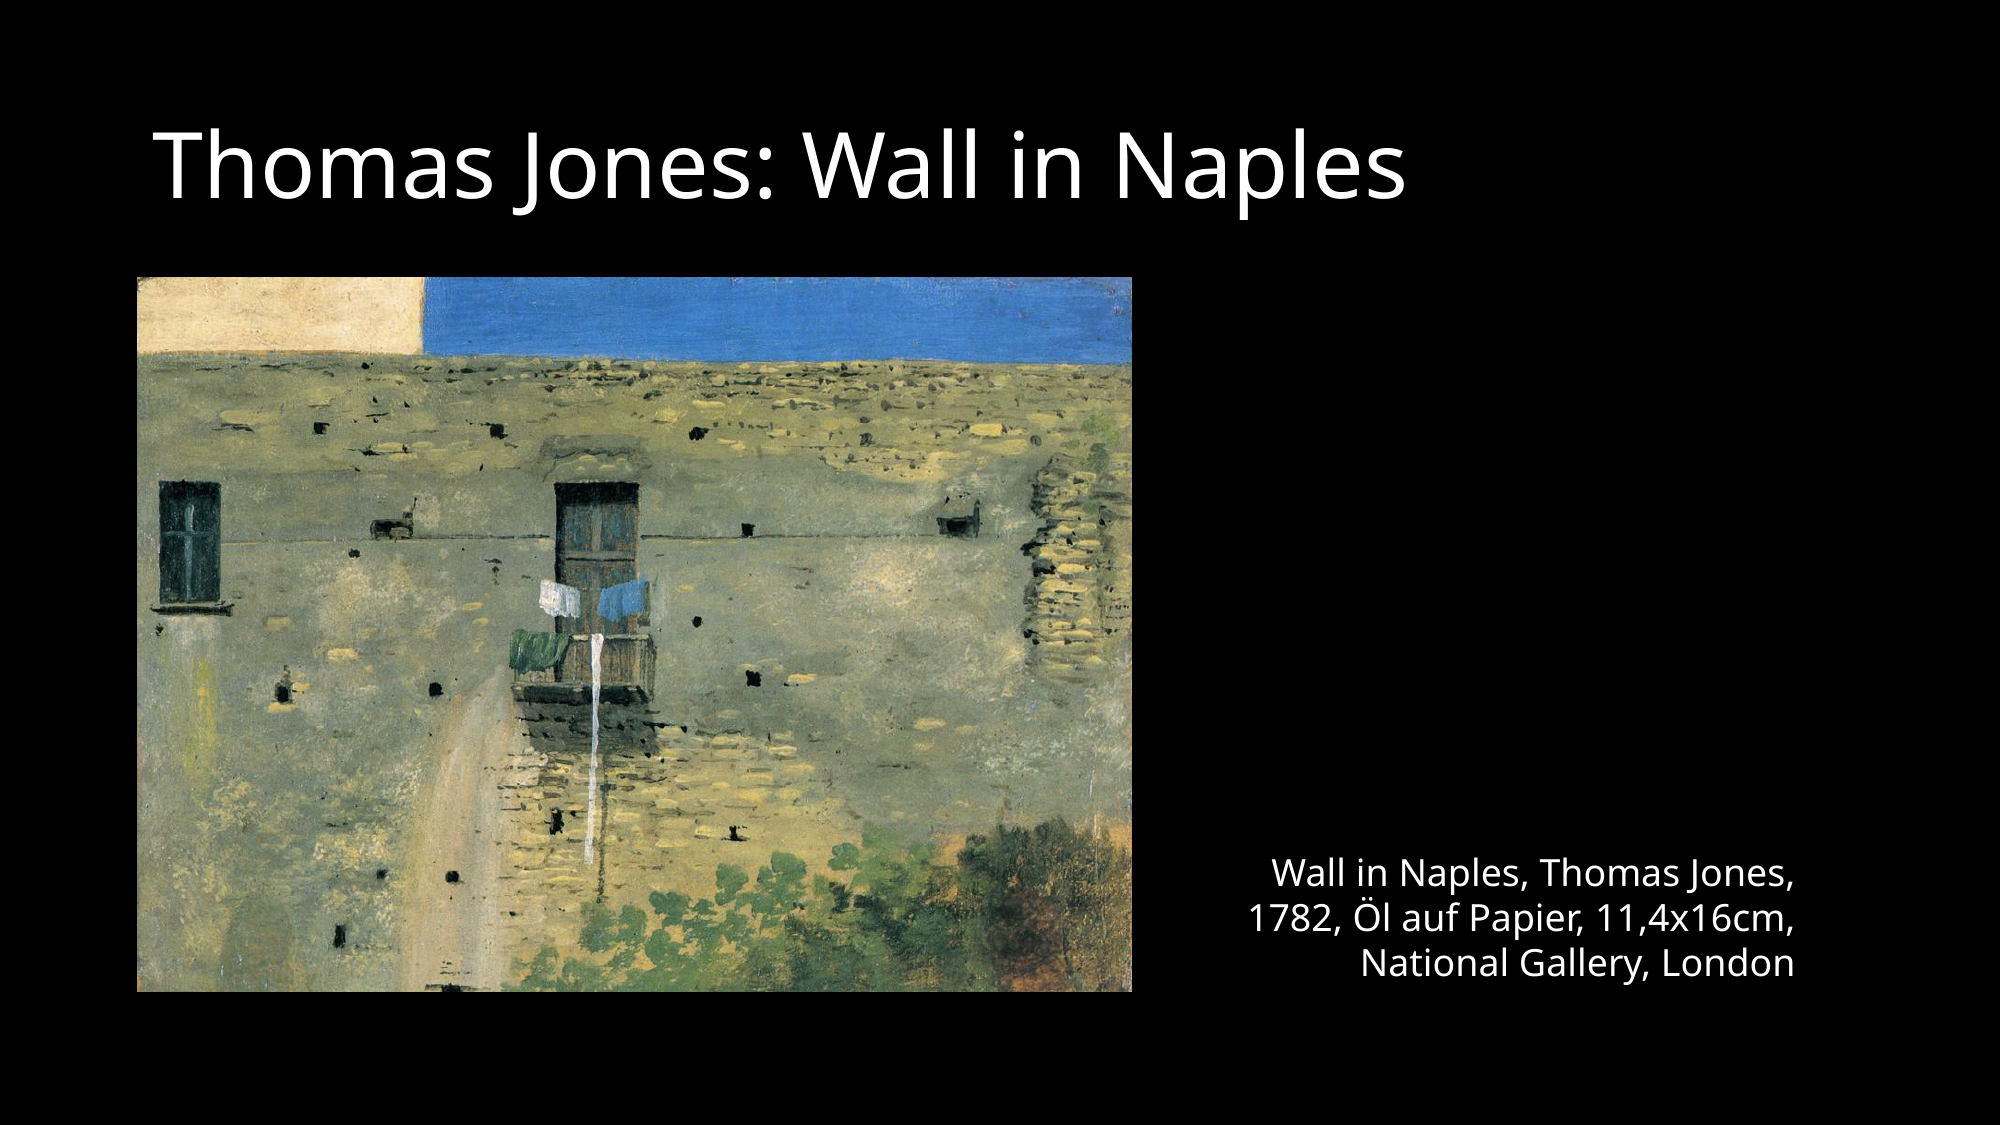

# Thomas Jones: Wall in Naples
Wall in Naples, Thomas Jones, 1782, Öl auf Papier, 11,4x16cm, National Gallery, London